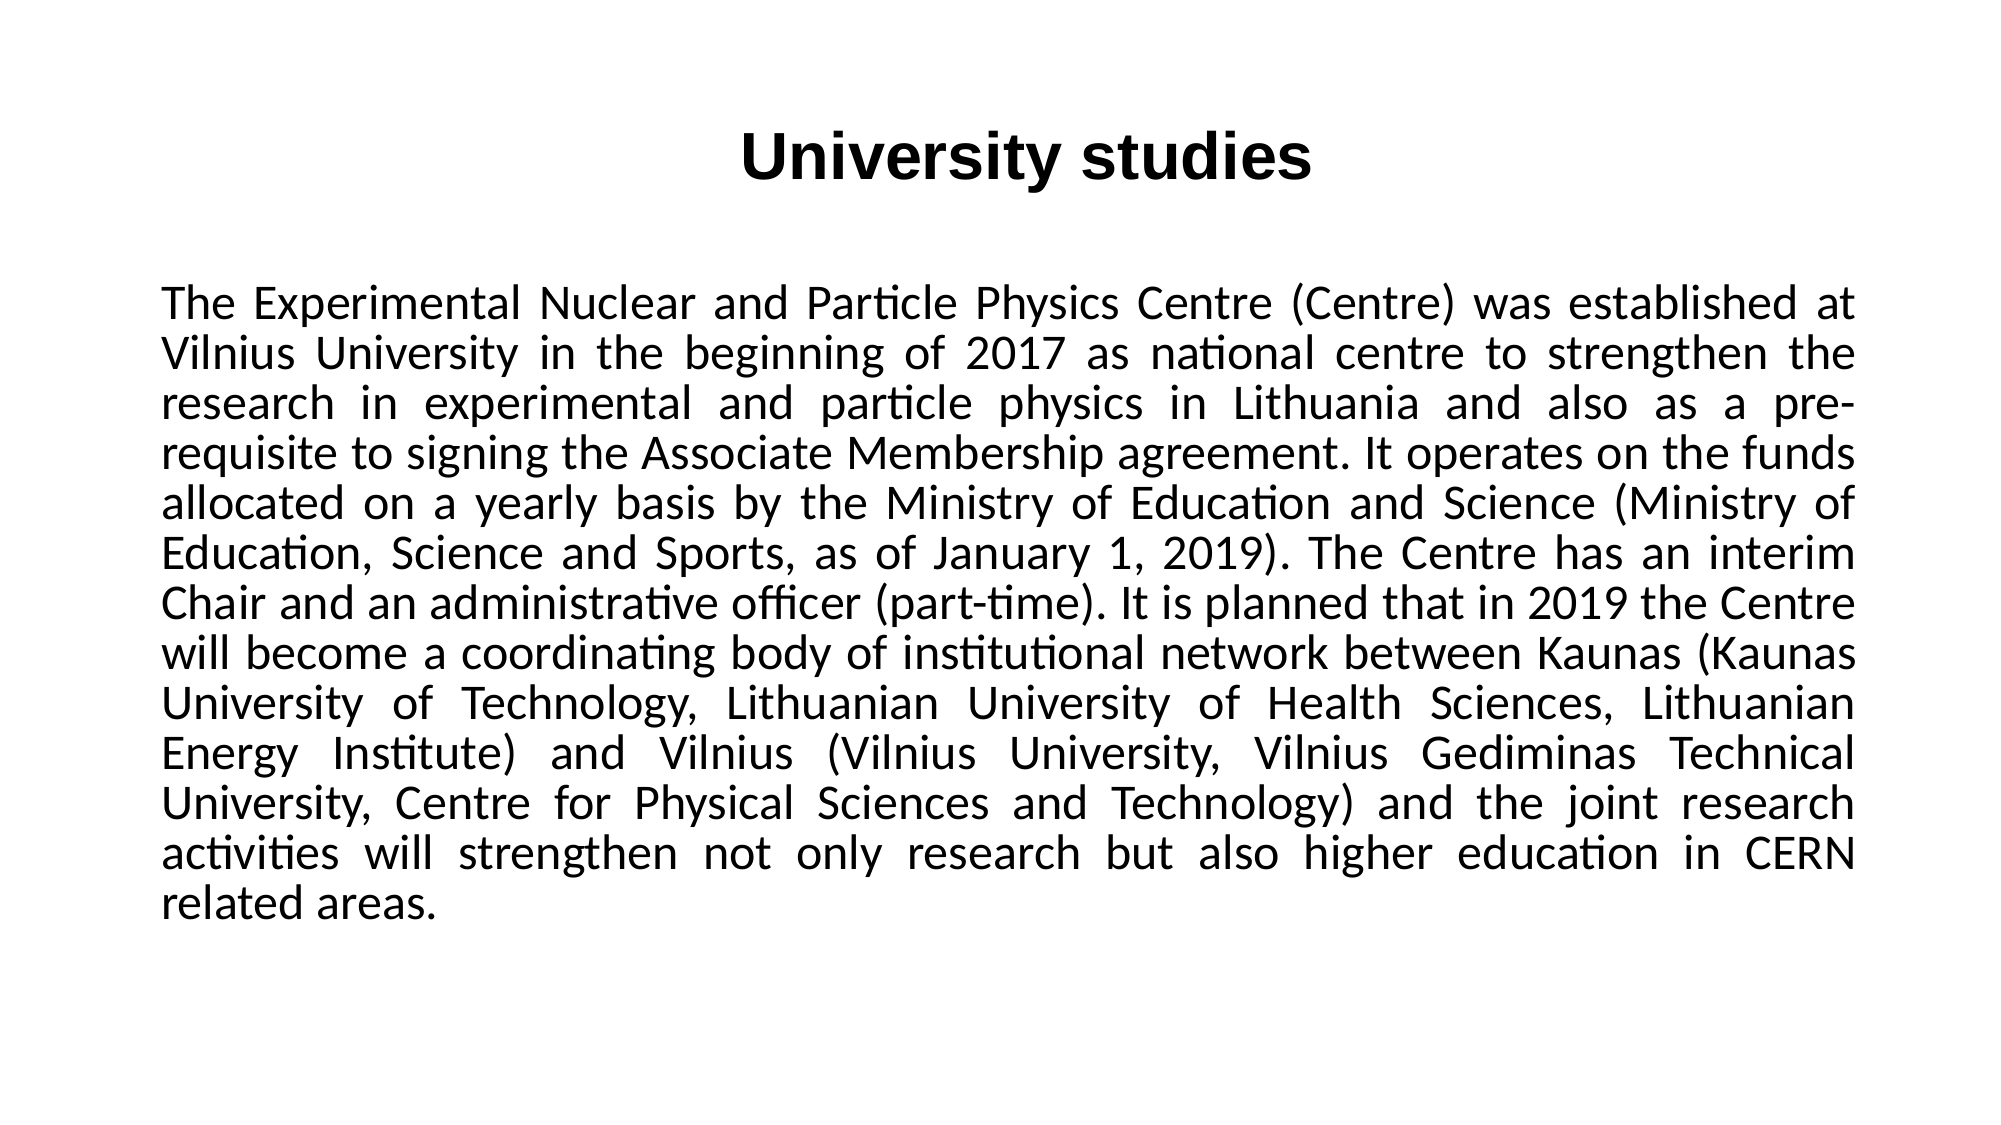

University studies
The Experimental Nuclear and Particle Physics Centre (Centre) was established at Vilnius University in the beginning of 2017 as national centre to strengthen the research in experimental and particle physics in Lithuania and also as a pre-requisite to signing the Associate Membership agreement. It operates on the funds allocated on a yearly basis by the Ministry of Education and Science (Ministry of Education, Science and Sports, as of January 1, 2019). The Centre has an interim Chair and an administrative officer (part-time). It is planned that in 2019 the Centre will become a coordinating body of institutional network between Kaunas (Kaunas University of Technology, Lithuanian University of Health Sciences, Lithuanian Energy Institute) and Vilnius (Vilnius University, Vilnius Gediminas Technical University, Centre for Physical Sciences and Technology) and the joint research activities will strengthen not only research but also higher education in CERN related areas.